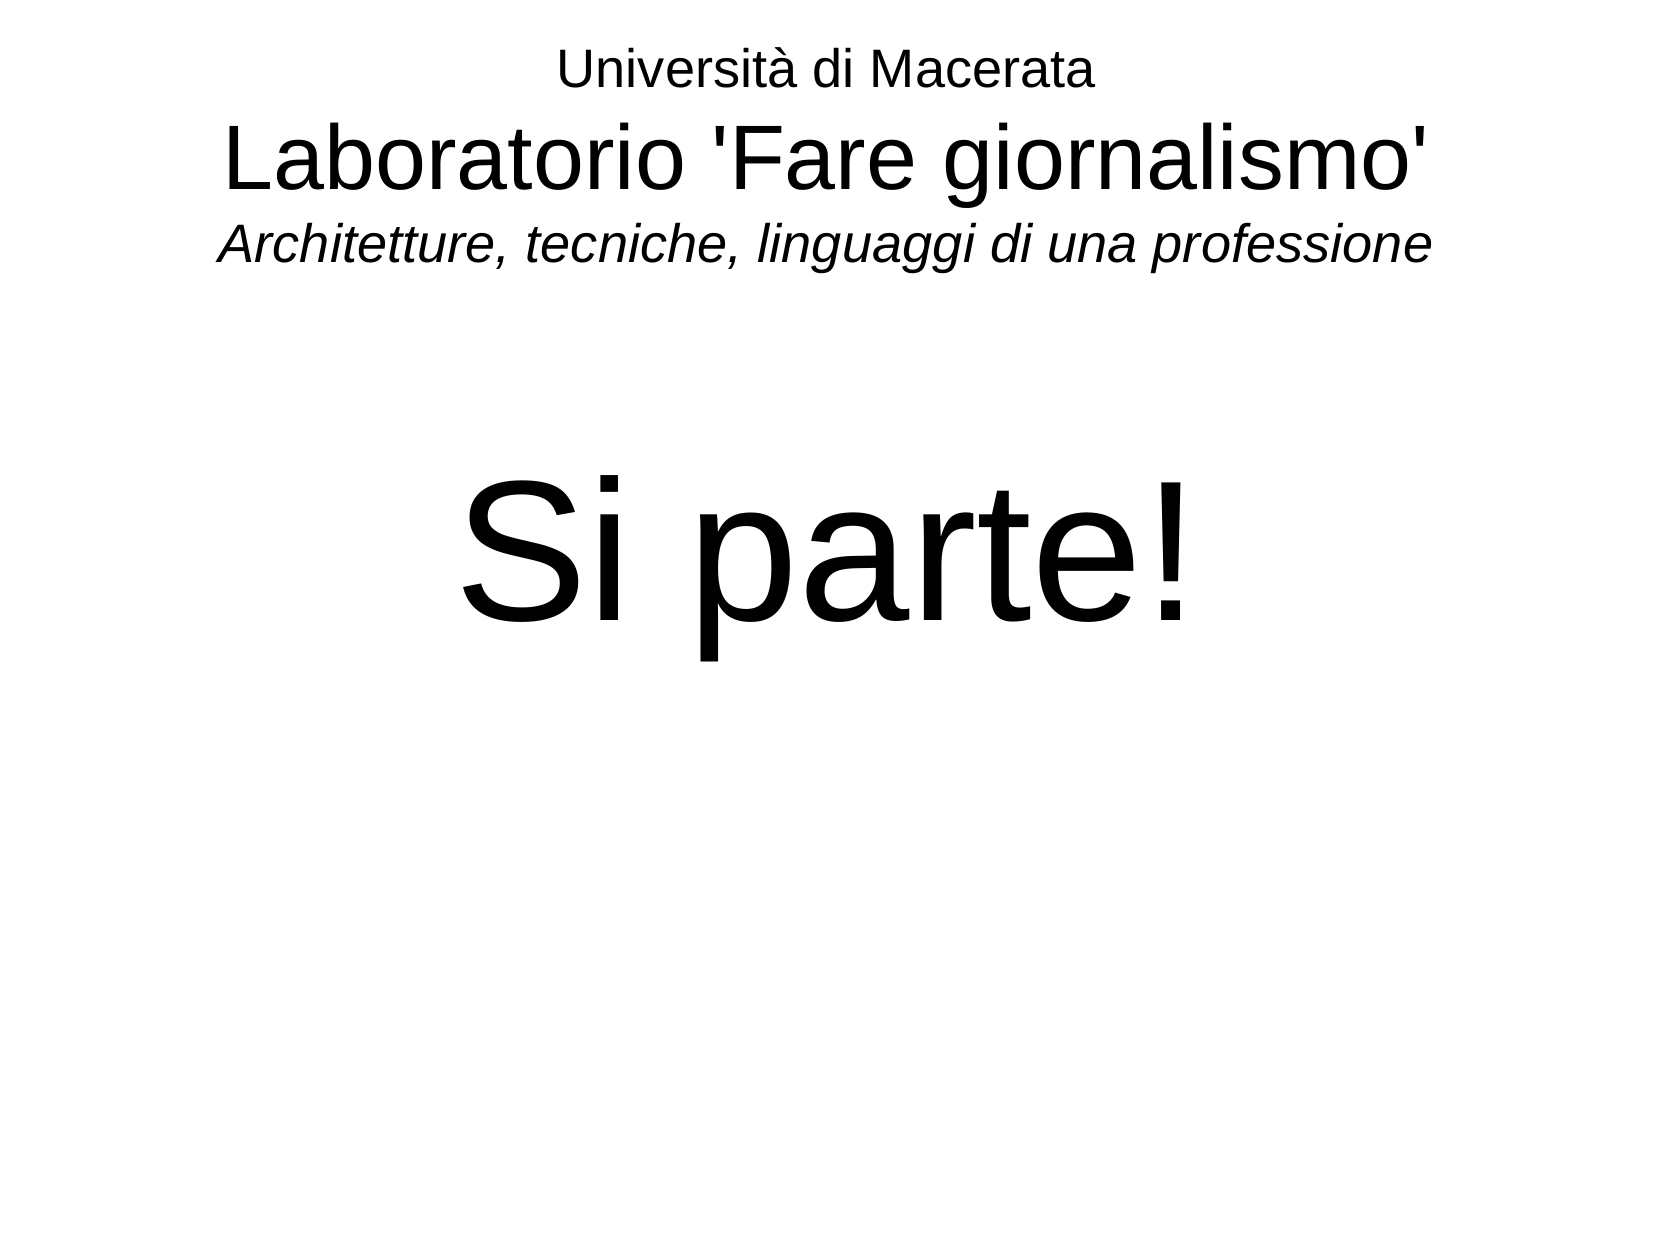

# Università di Macerata Laboratorio 'Fare giornalismo' Architetture, tecniche, linguaggi di una professione
Si parte!